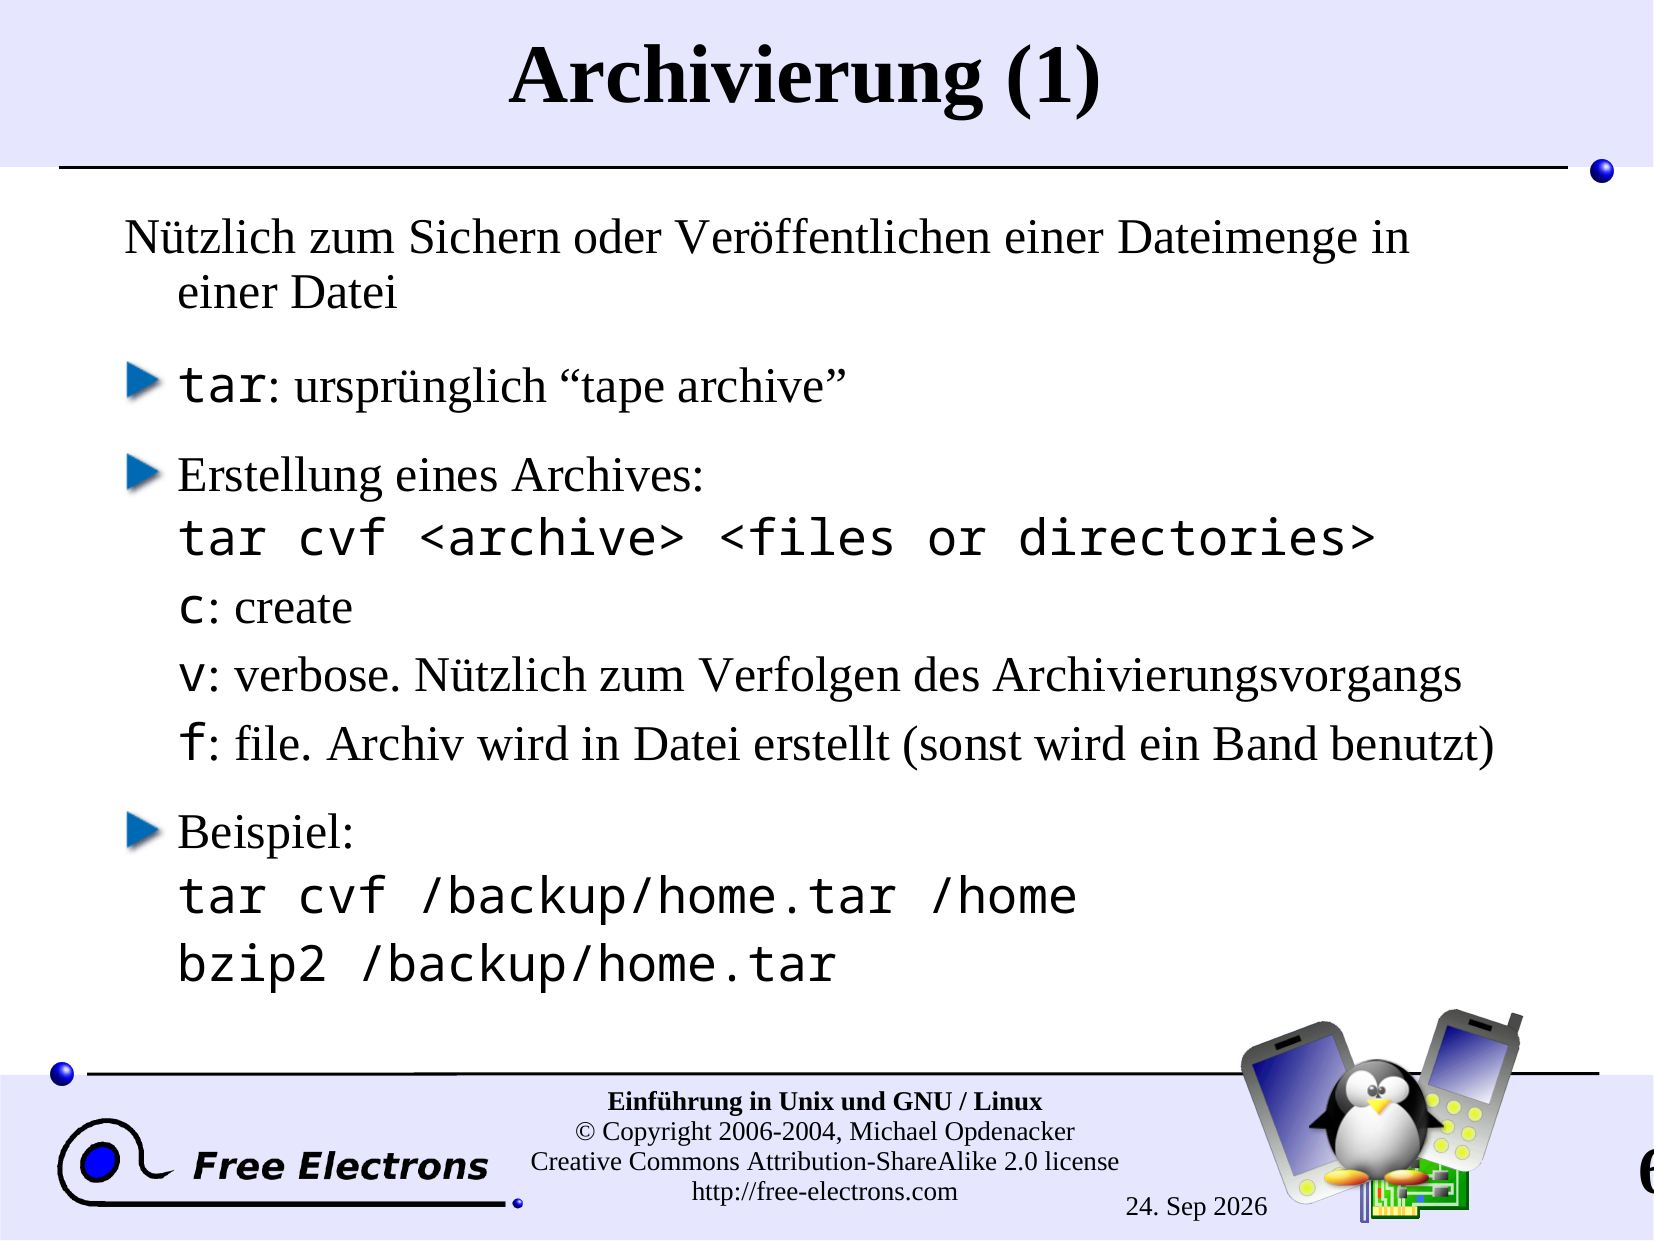

# Archivierung (1)
Nützlich zum Sichern oder Veröffentlichen einer Dateimenge in einer Datei
tar: ursprünglich “tape archive”
Erstellung eines Archives:
tar cvf <archive> <files or directories>
c: create
v: verbose. Nützlich zum Verfolgen des Archivierungsvorgangs
f: file. Archiv wird in Datei erstellt (sonst wird ein Band benutzt)
Beispiel:
tar cvf /backup/home.tar /home
bzip2 /backup/home.tar